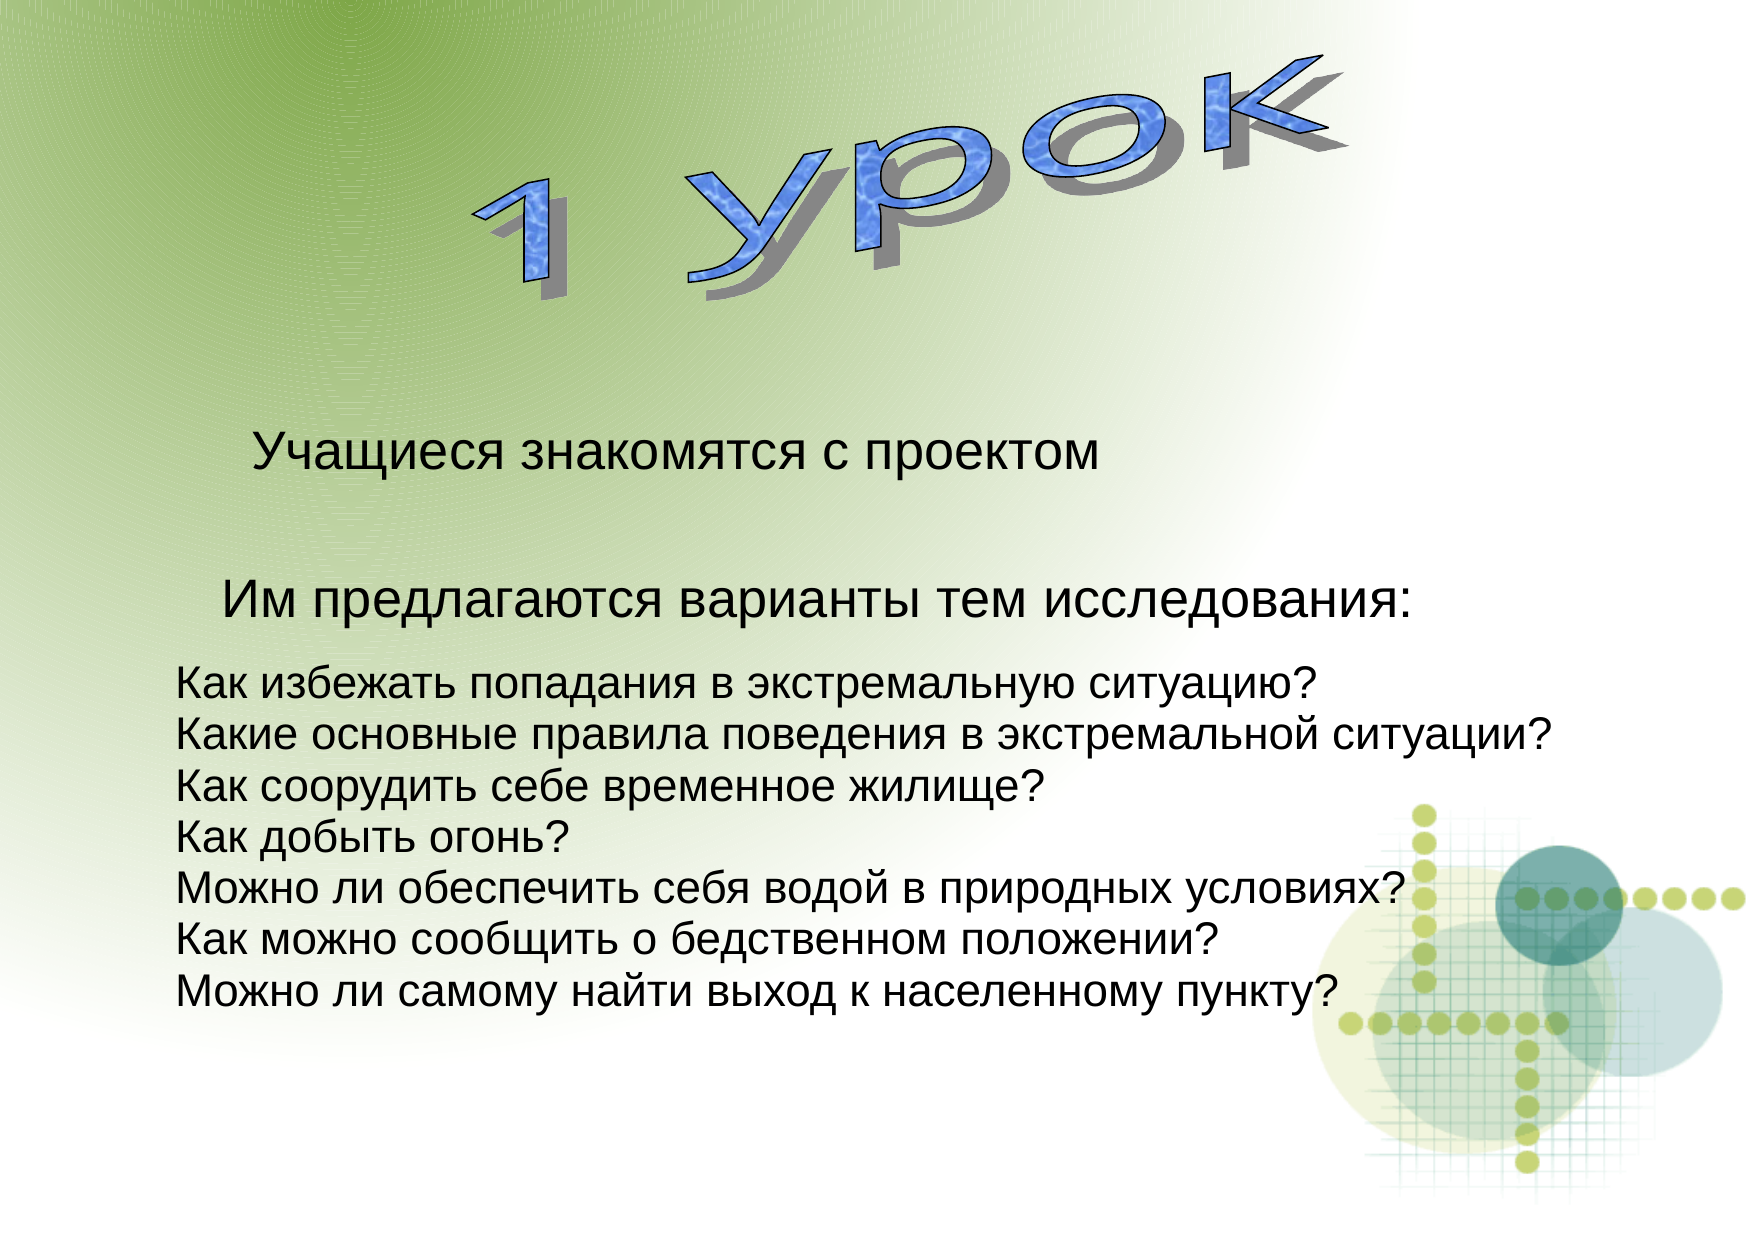

1 урок
Учащиеся знакомятся с проектом
Им предлагаются варианты тем исследования:
 Как избежать попадания в экстремальную ситуацию?
 Какие основные правила поведения в экстремальной ситуации?
 Как соорудить себе временное жилище?
 Как добыть огонь?
 Можно ли обеспечить себя водой в природных условиях?
 Как можно сообщить о бедственном положении?
 Можно ли самому найти выход к населенному пункту?